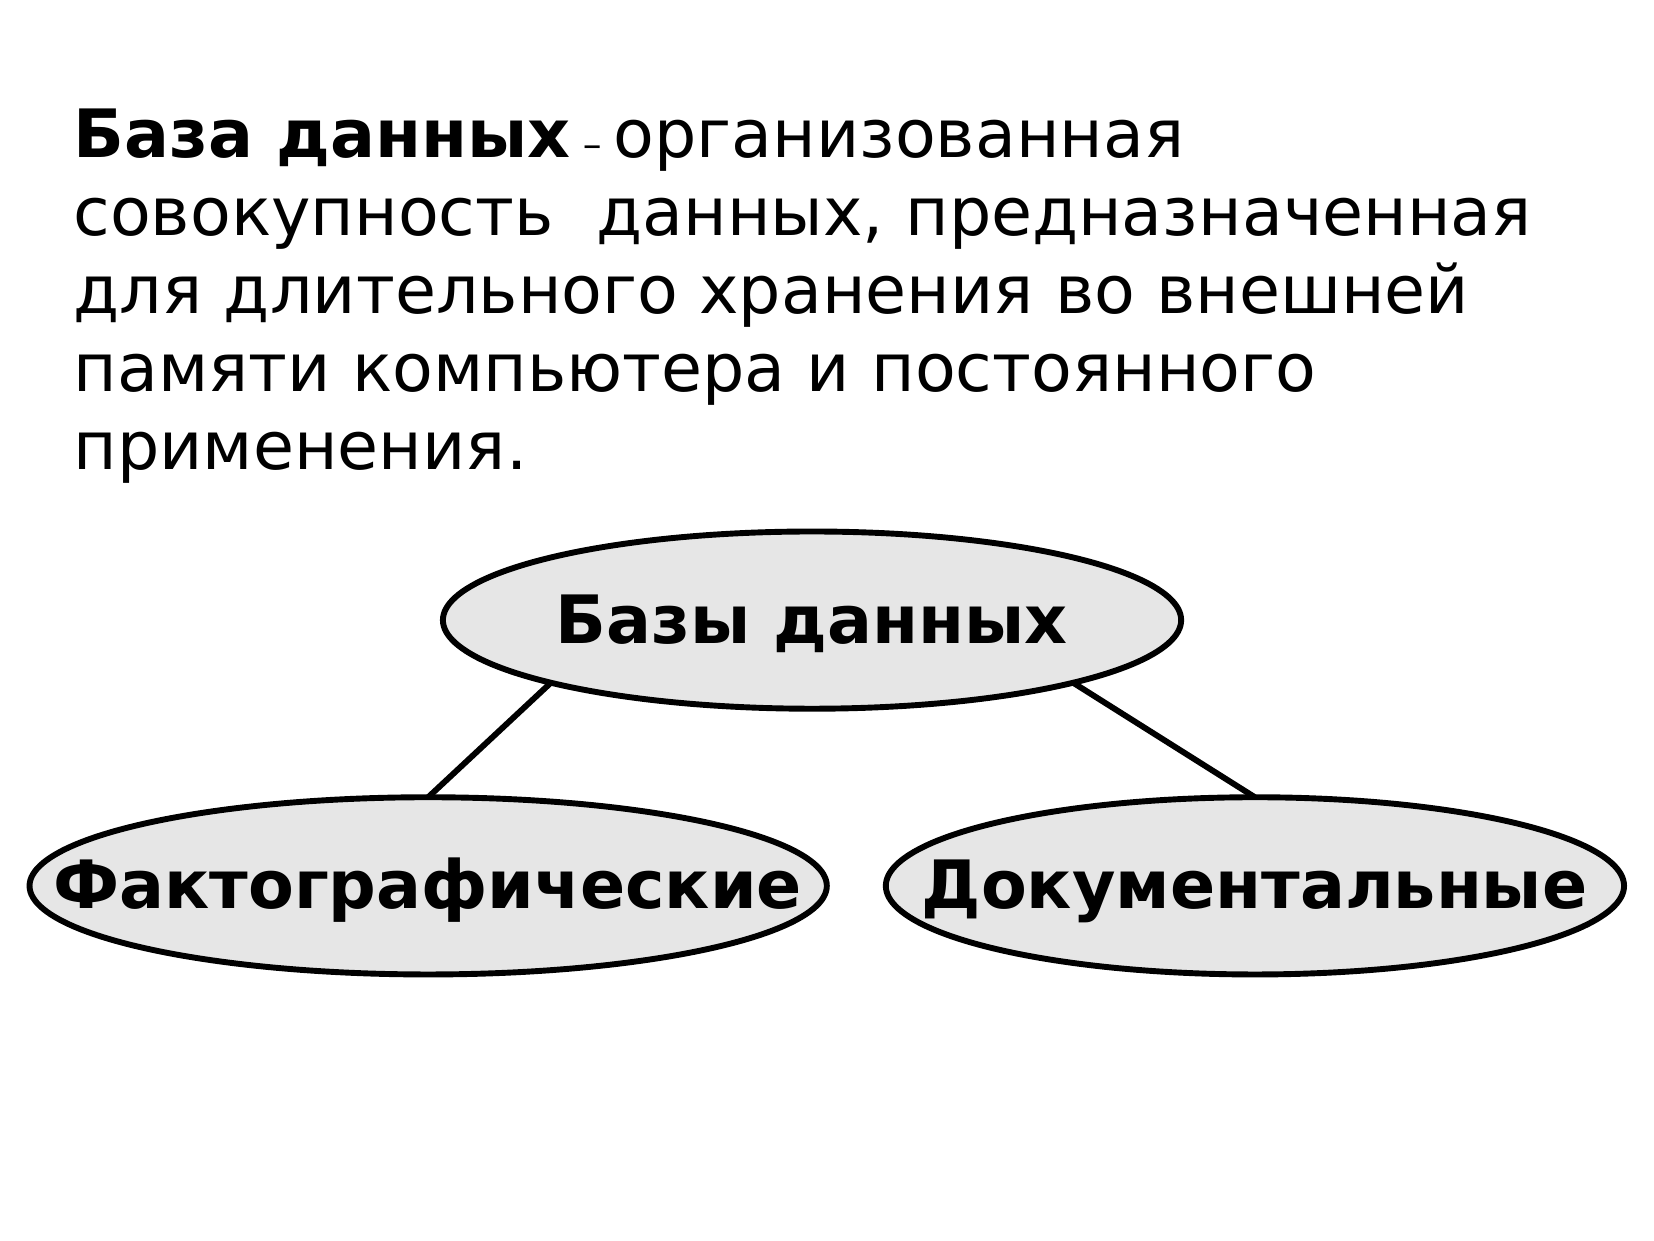

База данных – организованная совокупность данных, предназначенная для длительного хранения во внешней памяти компьютера и постоянного применения.
Базы данных
Фактографические
Документальные